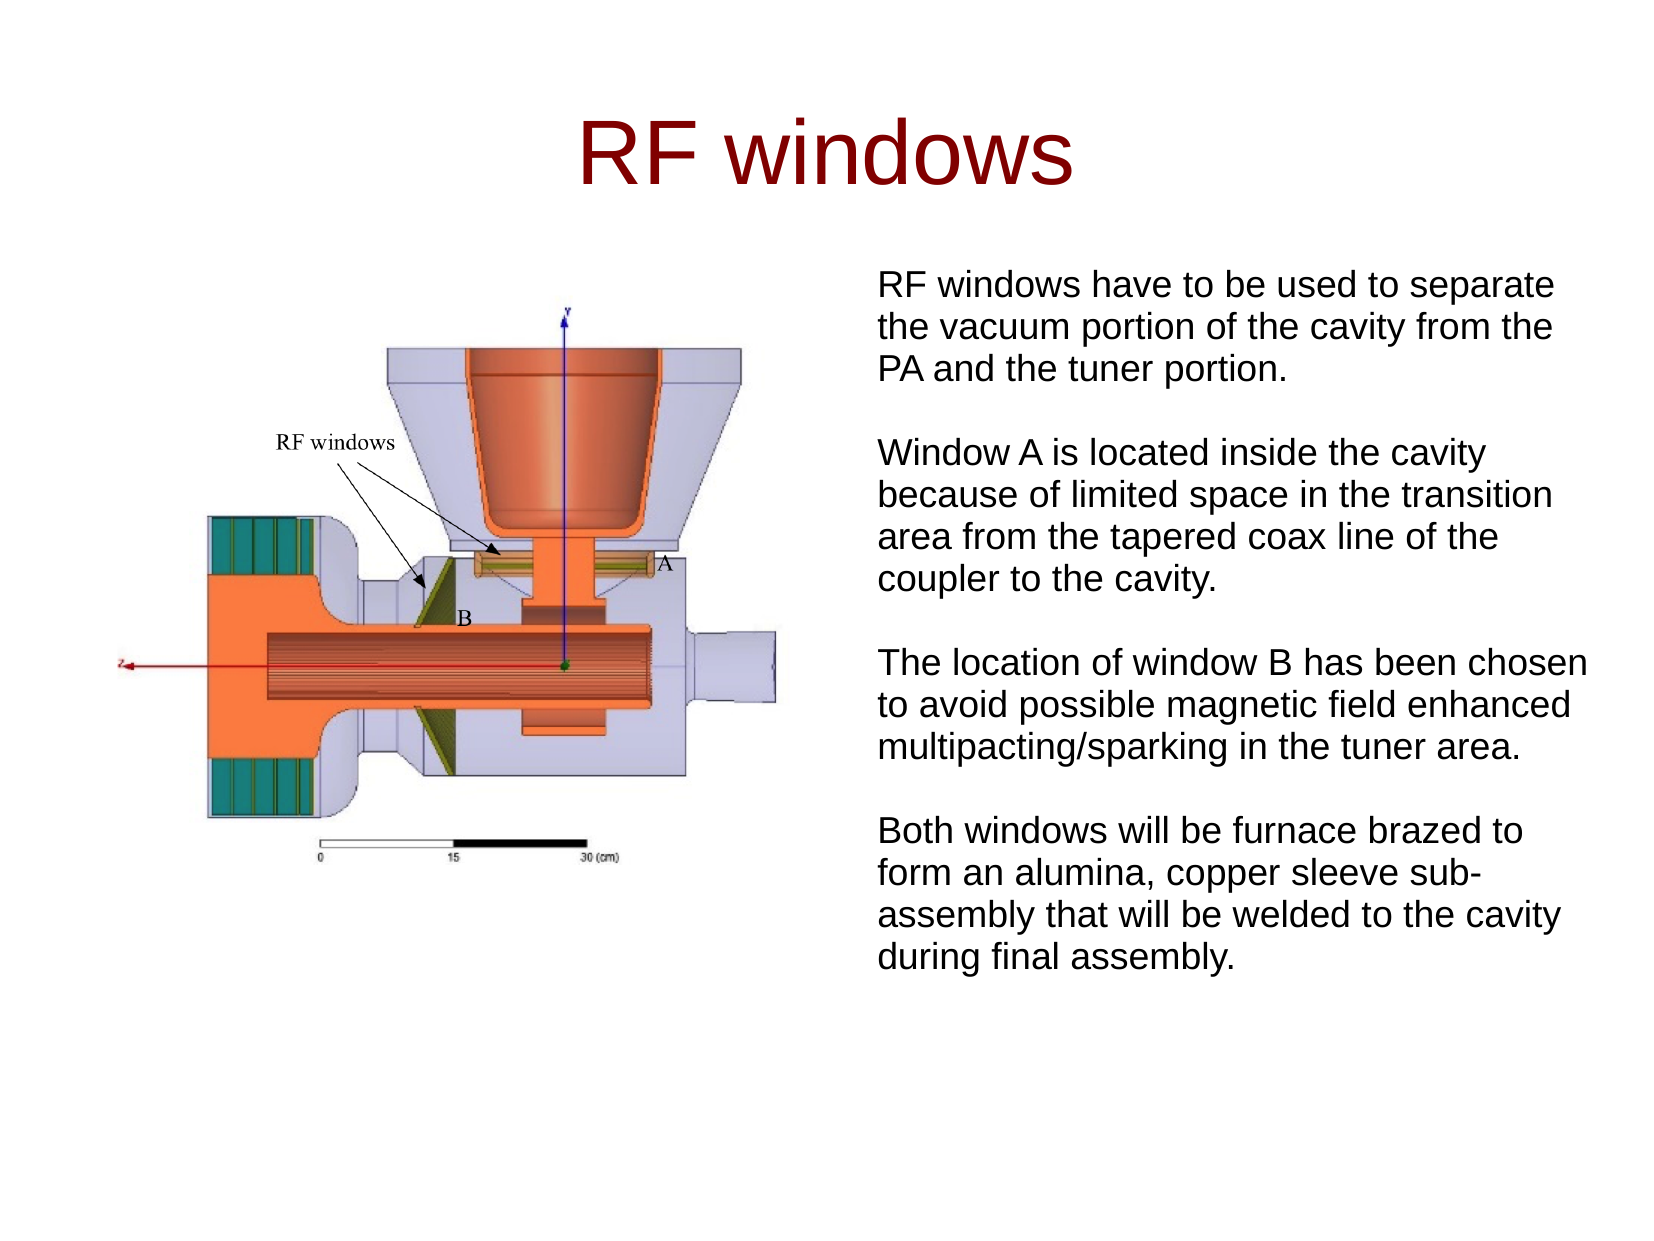

# RF windows
RF windows have to be used to separate the vacuum portion of the cavity from the PA and the tuner portion.
Window A is located inside the cavity because of limited space in the transition area from the tapered coax line of the coupler to the cavity.
The location of window B has been chosen to avoid possible magnetic field enhanced multipacting/sparking in the tuner area.
Both windows will be furnace brazed to form an alumina, copper sleeve sub-assembly that will be welded to the cavity during final assembly.